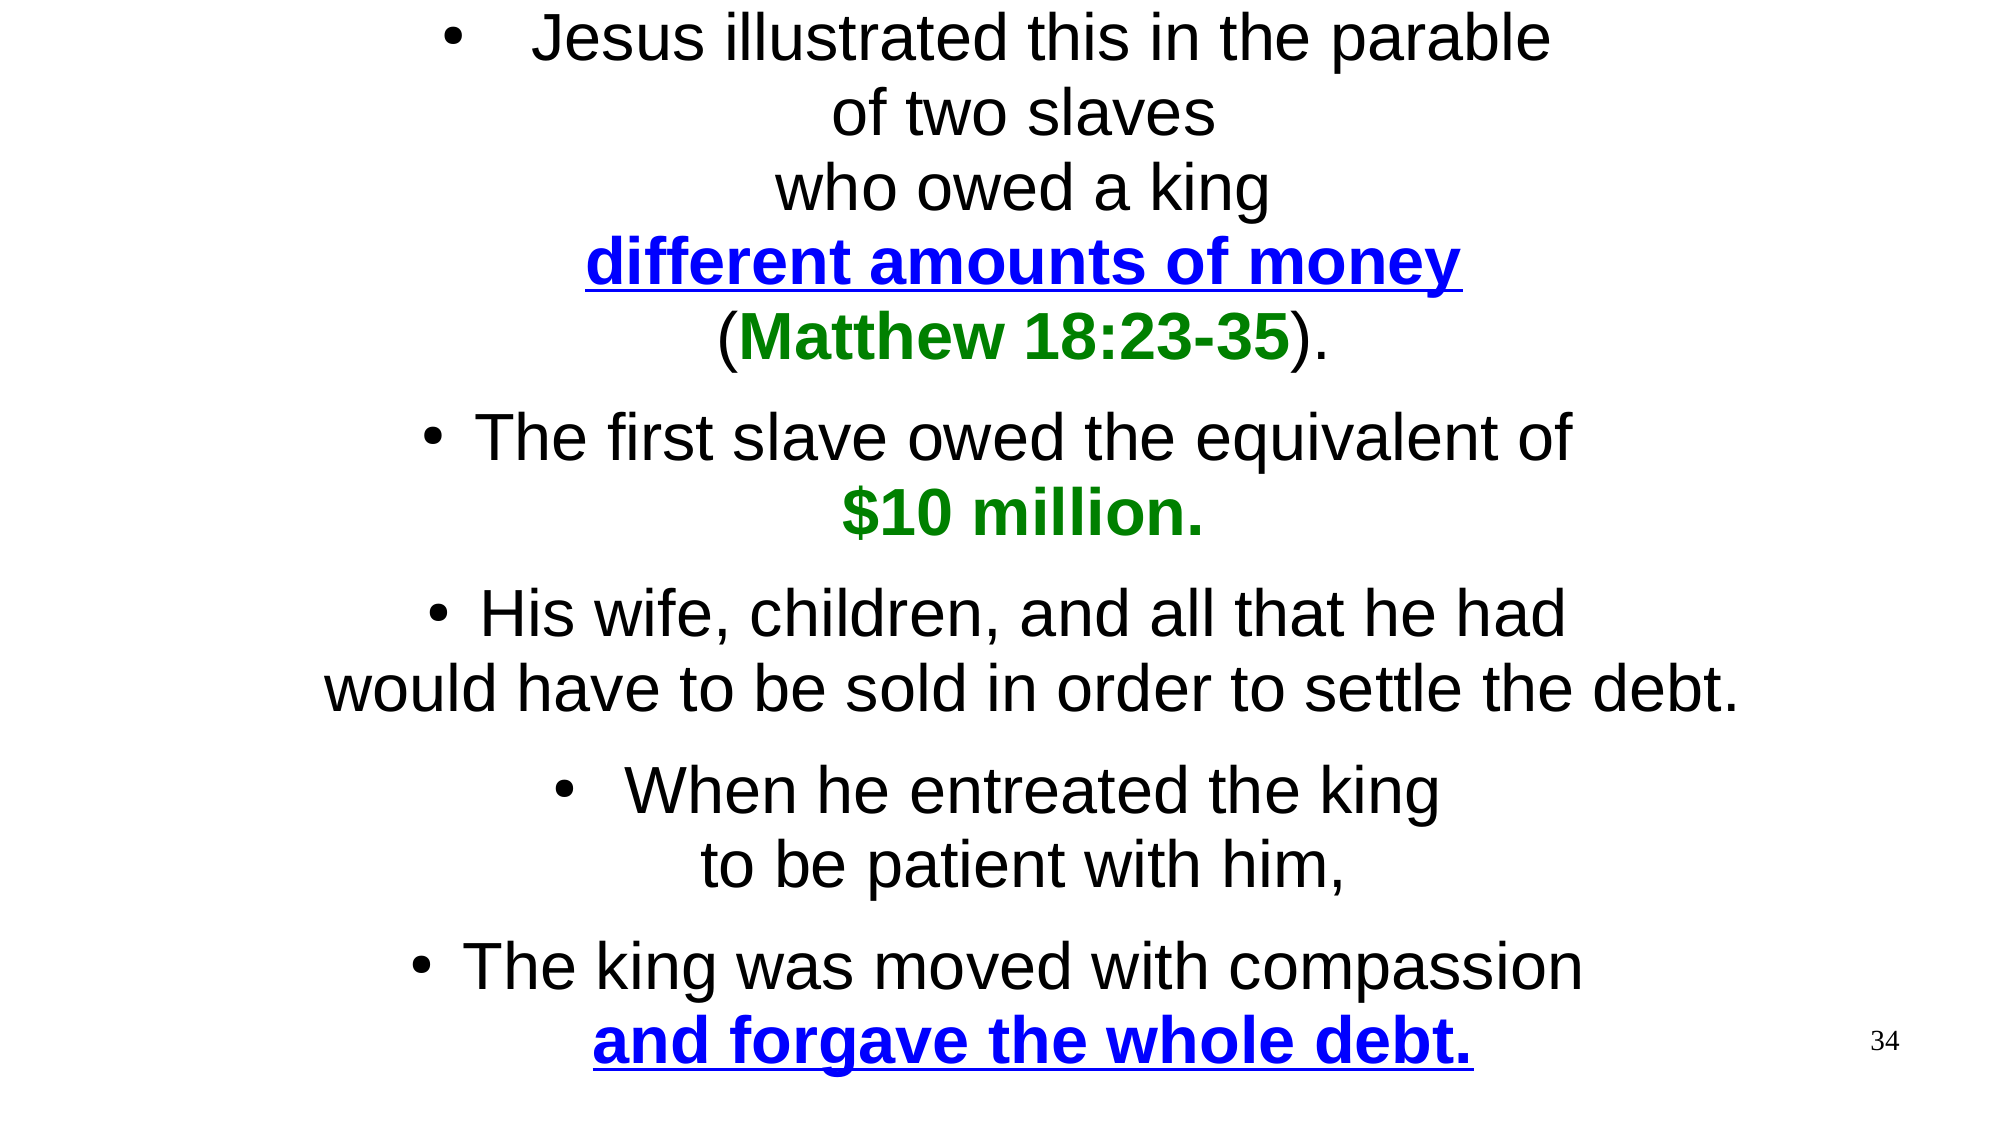

# Jesus illustrated this in the parable of two slaves who owed a king different amounts of money (Matthew 18:23-35).
The first slave owed the equivalent of
$10 million.
His wife, children, and all that he had
would have to be sold in order to settle the debt.
 When he entreated the king
to be patient with him,
The king was moved with compassion
and forgave the whole debt.
34